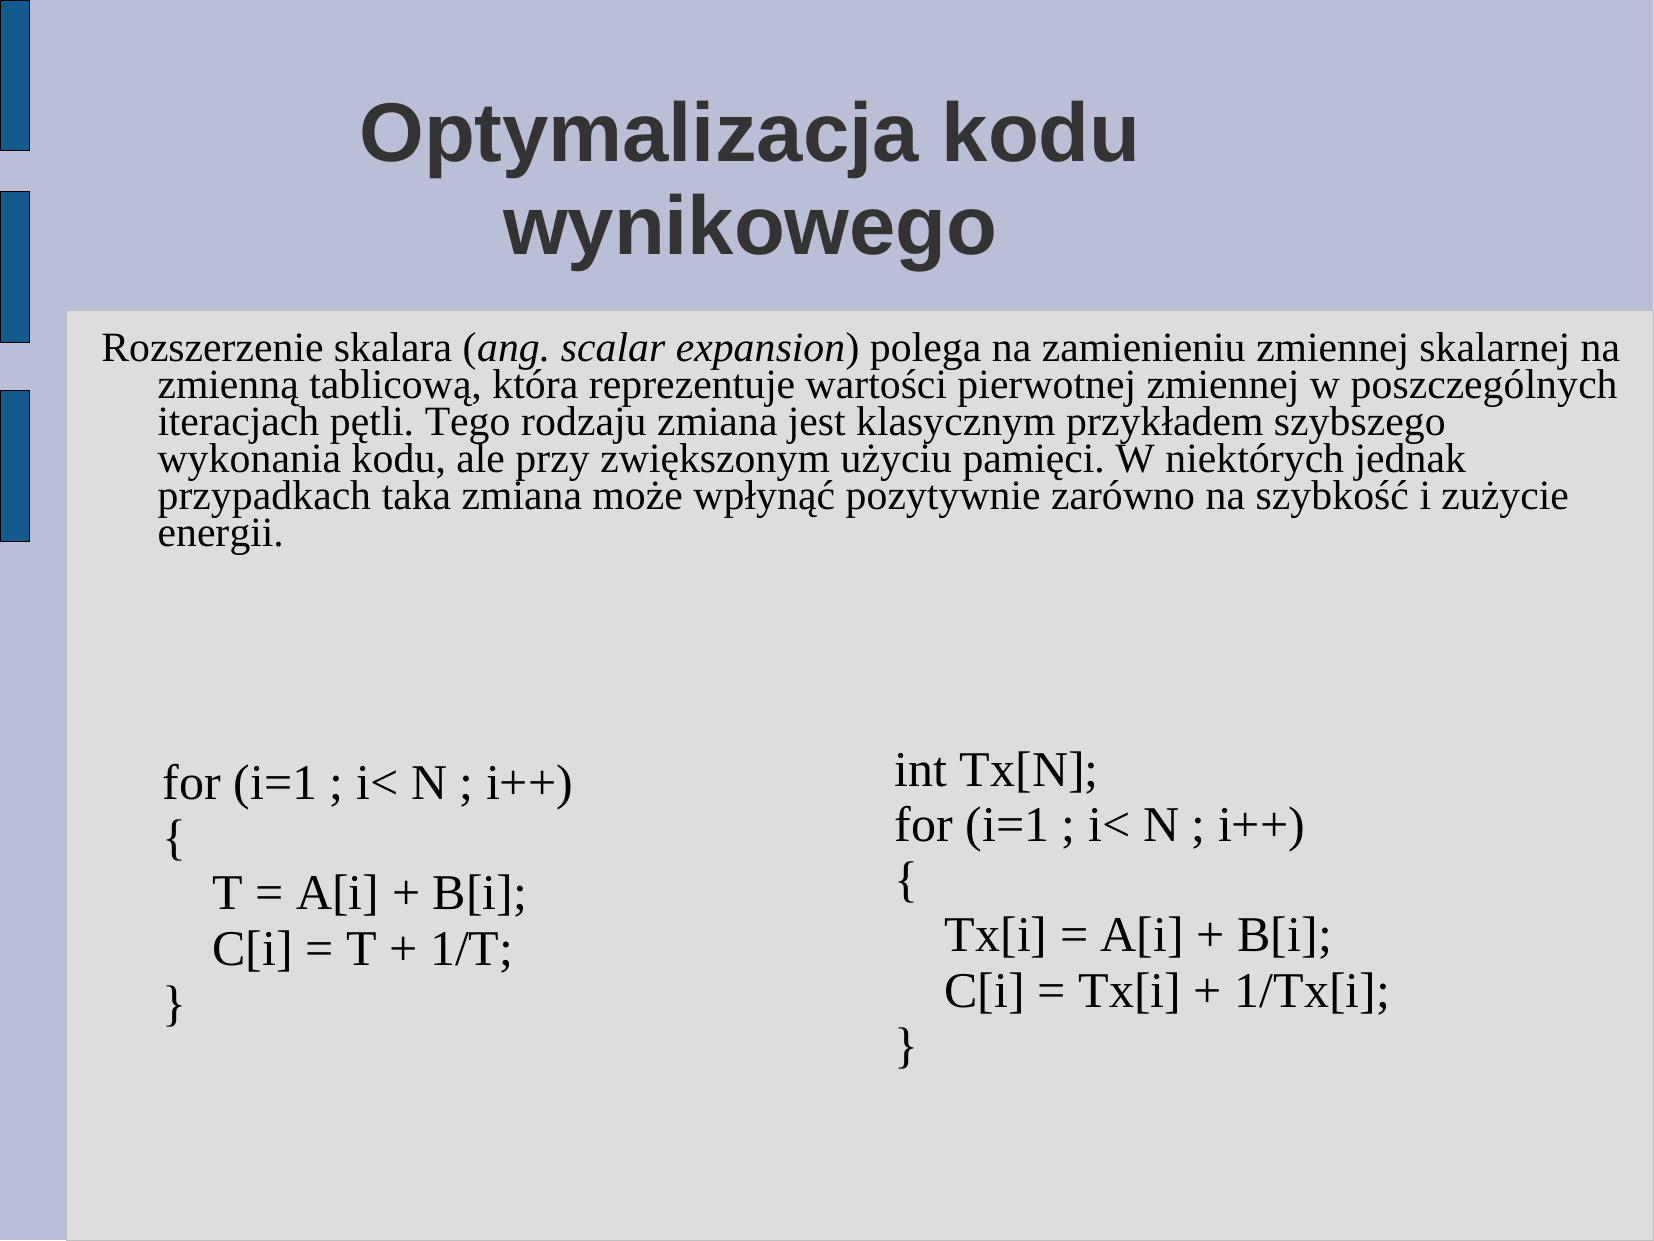

# Optymalizacja kodu wynikowego
Rozszerzenie skalara (ang. scalar expansion) polega na zamienieniu zmiennej skalarnej na zmienną tablicową, która reprezentuje wartości pierwotnej zmiennej w poszczególnych iteracjach pętli. Tego rodzaju zmiana jest klasycznym przykładem szybszego wykonania kodu, ale przy zwiększonym użyciu pamięci. W niektórych jednak przypadkach taka zmiana może wpłynąć pozytywnie zarówno na szybkość i zużycie energii.
int Tx[N];
for (i=1 ; i< N ; i++)
{
 Tx[i] = A[i] + B[i];
 C[i] = Tx[i] + 1/Tx[i];
}
for (i=1 ; i< N ; i++)
{
 T = A[i] + B[i];
 C[i] = T + 1/T;
}